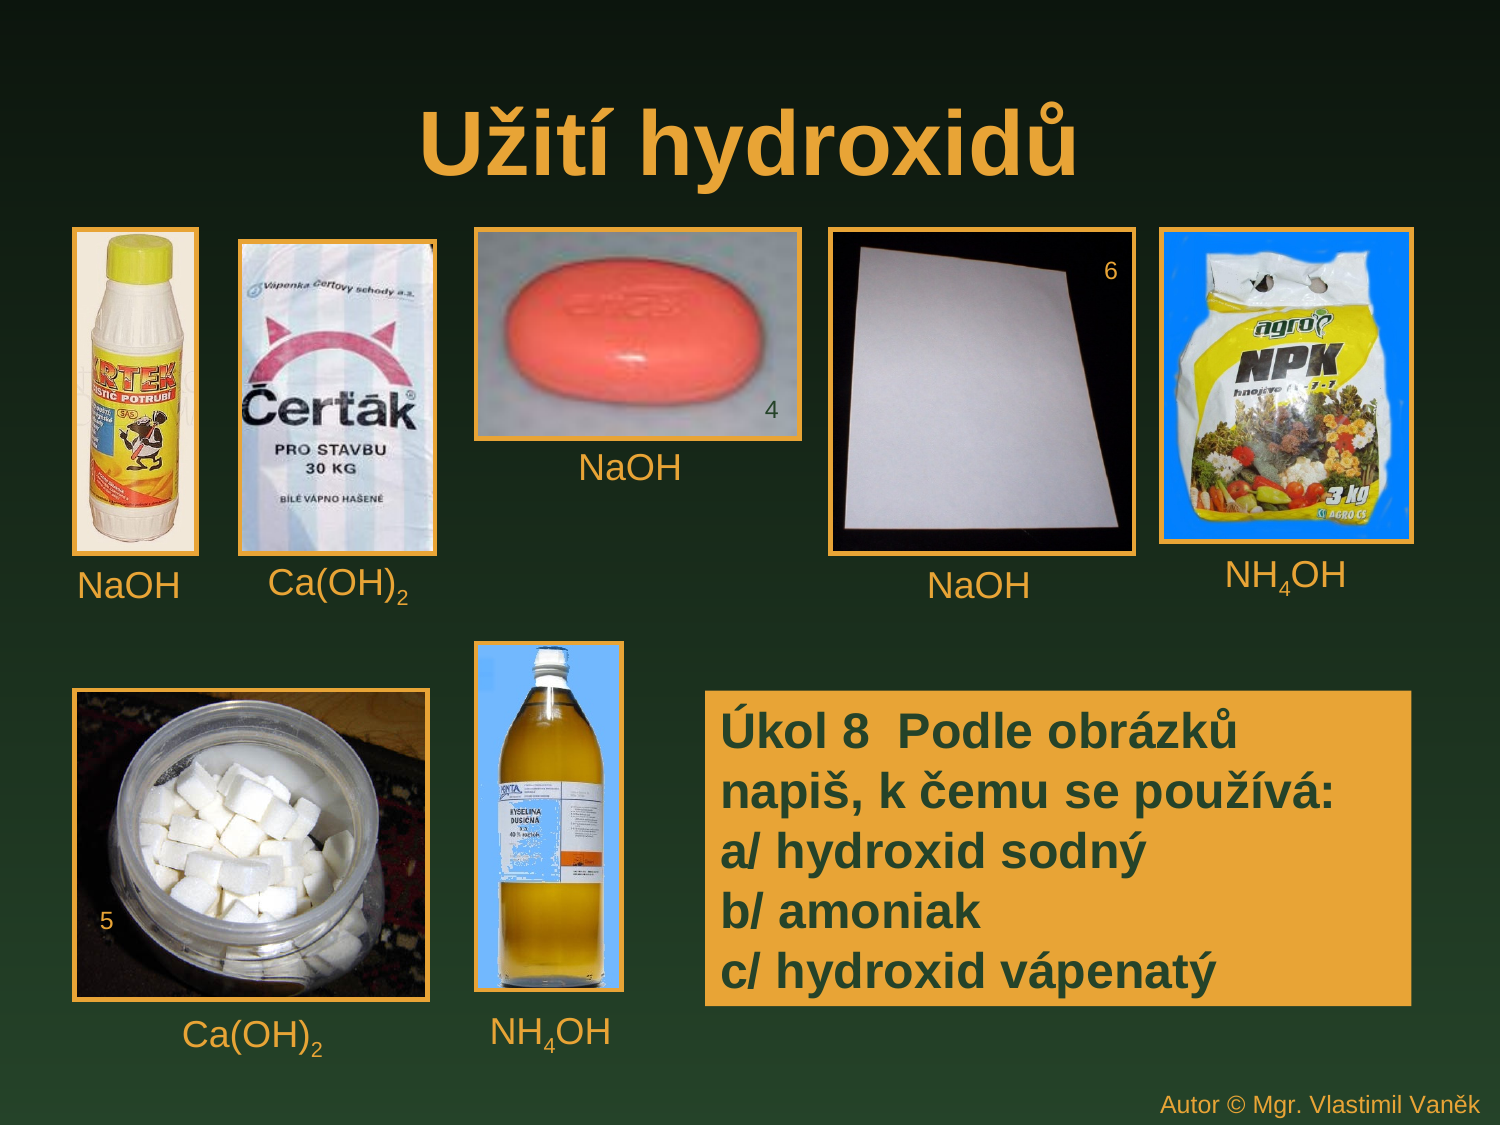

# Užití hydroxidů
6
4
NaOH
NH4OH
Ca(OH)2
NaOH
NaOH
Úkol 8 Podle obrázků napiš, k čemu se používá: a/ hydroxid sodný b/ amoniak c/ hydroxid vápenatý
5
NH4OH
Ca(OH)2
Autor © Mgr. Vlastimil Vaněk